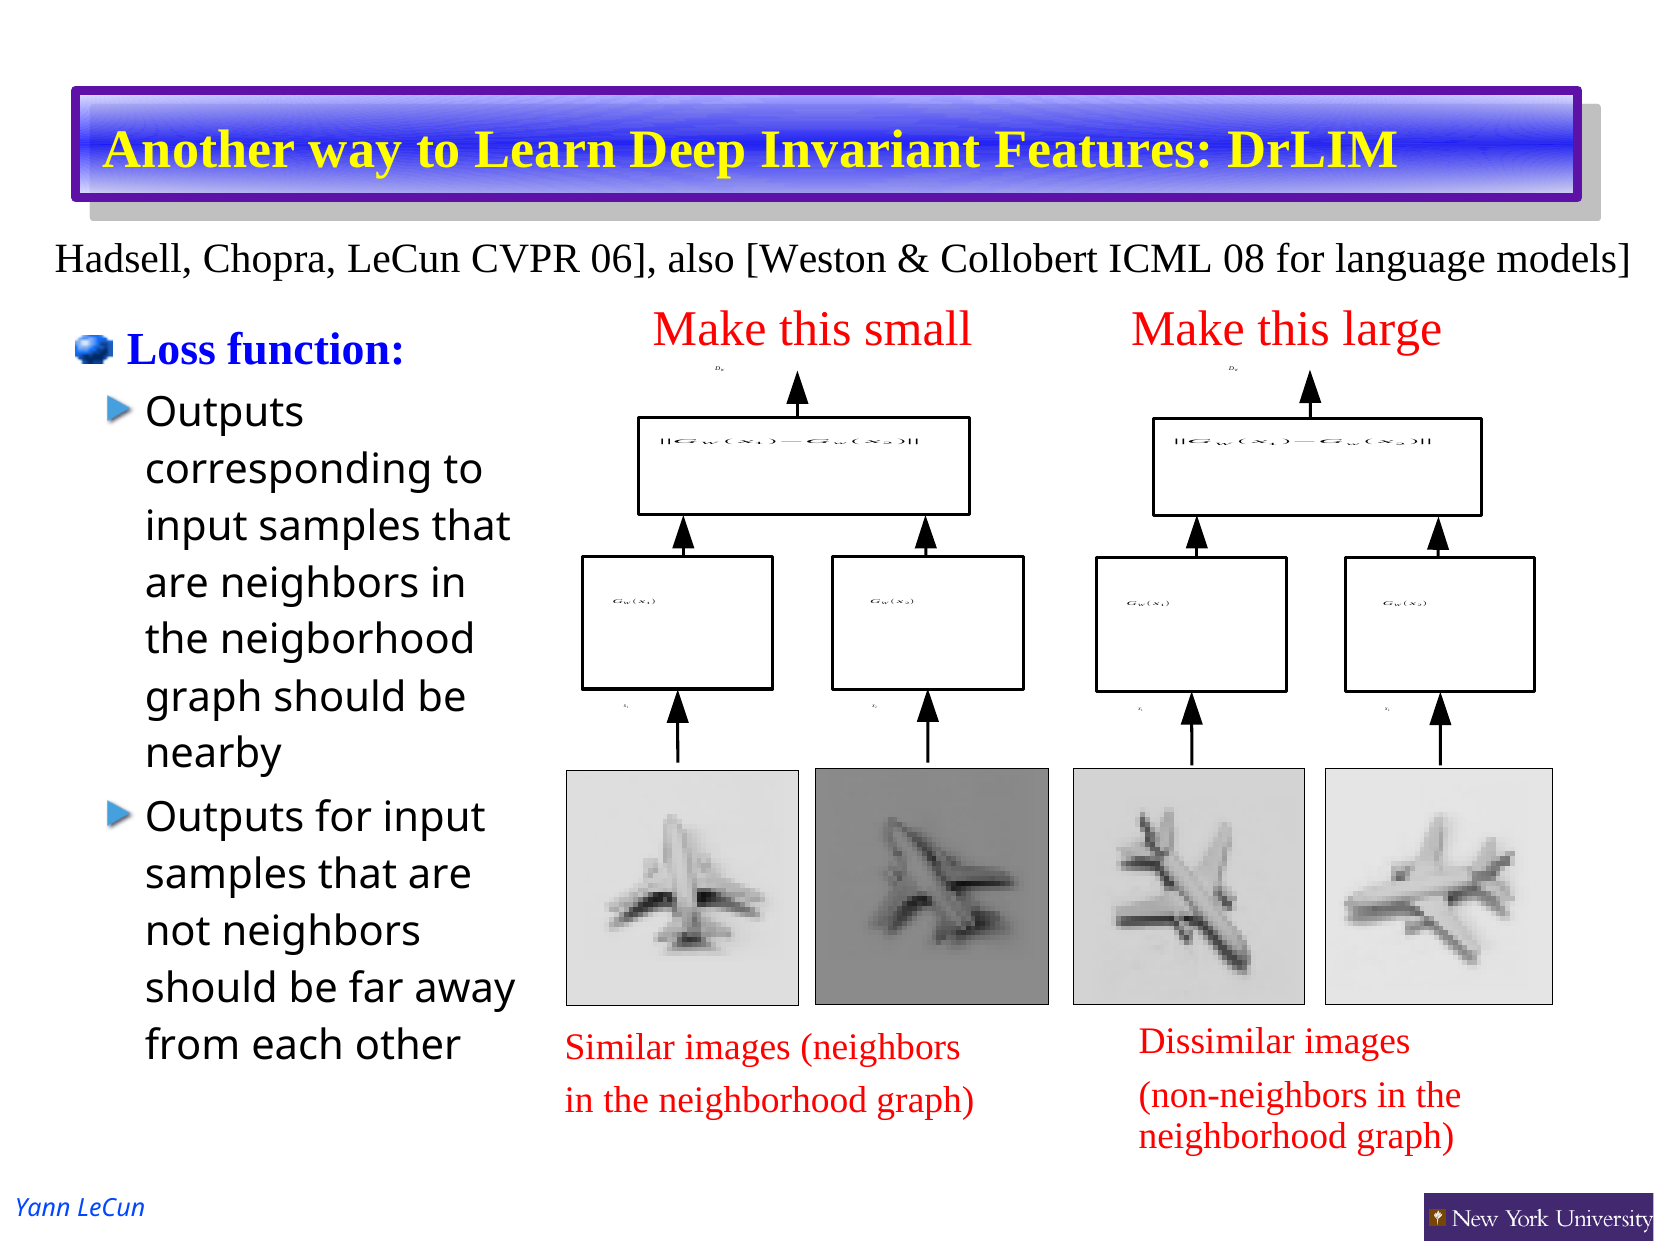

# Another way to Learn Deep Invariant Features: DrLIM
Hadsell, Chopra, LeCun CVPR 06], also [Weston & Collobert ICML 08 for language models]
Make this small
Make this large
Loss function:
Outputs corresponding to input samples that are neighbors in the neigborhood graph should be nearby
Outputs for input samples that are not neighbors should be far away from each other
Dissimilar images
(non-neighbors in the neighborhood graph)
Similar images (neighbors
in the neighborhood graph)